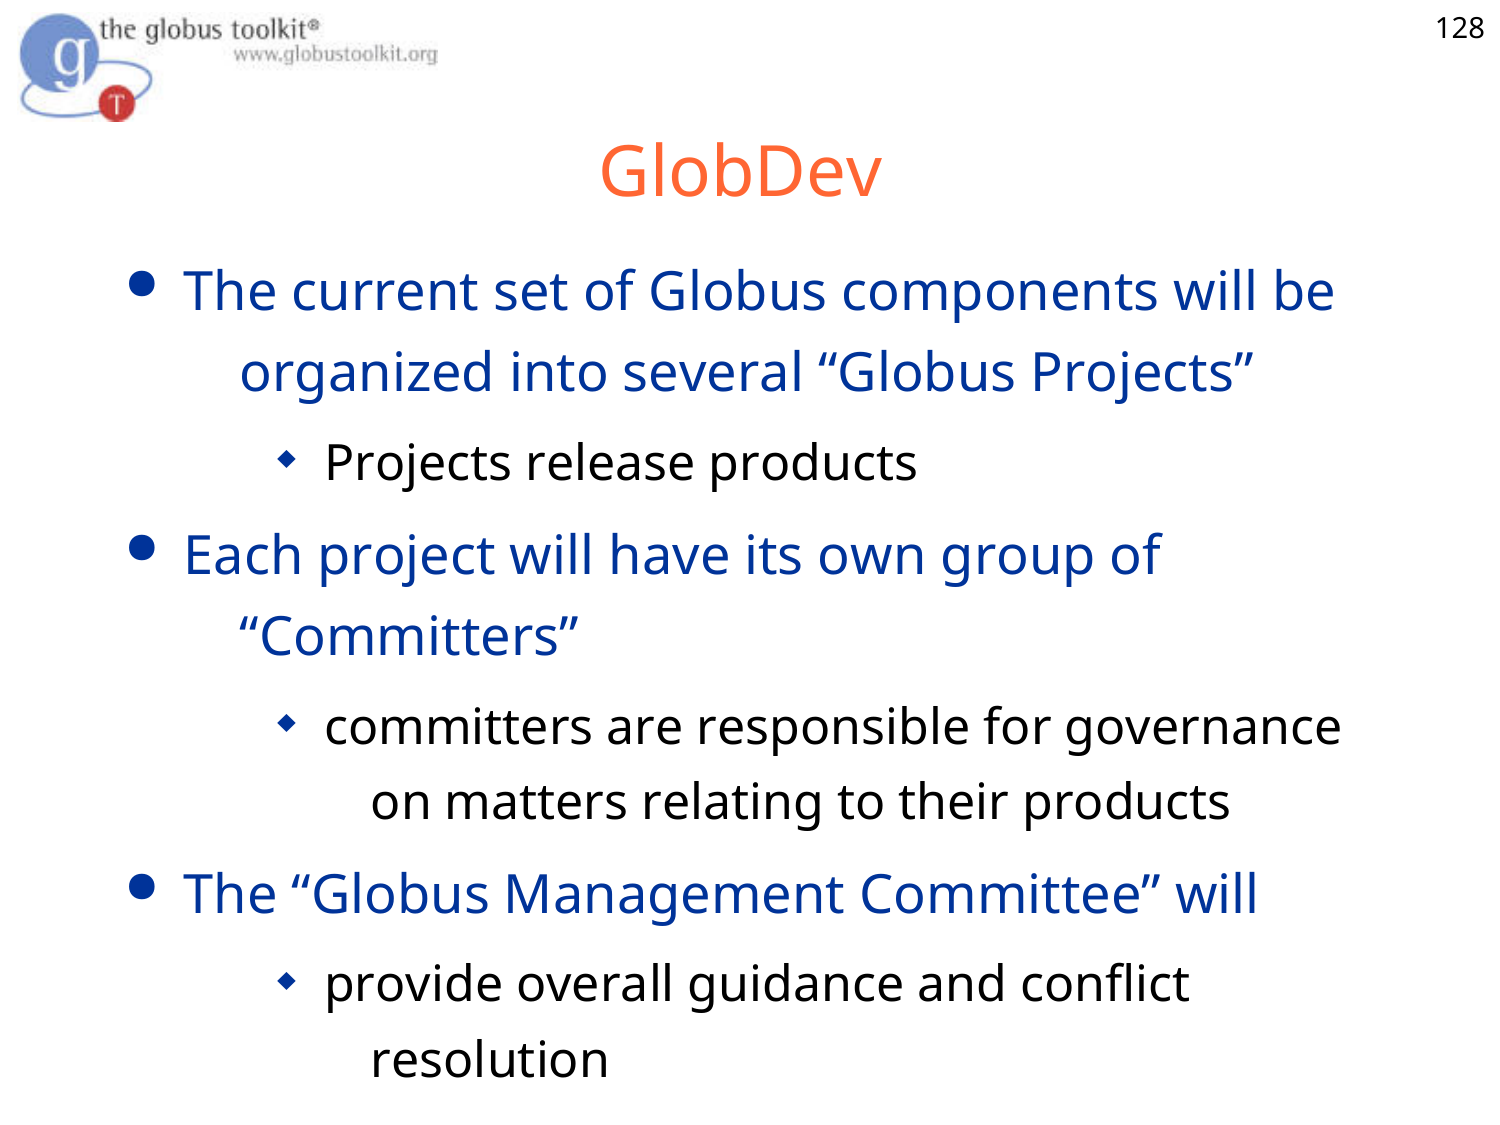

128
# GlobDev
The current set of Globus components will be organized into several “Globus Projects”
Projects release products
Each project will have its own group of “Committers”
committers are responsible for governance on matters relating to their products
The “Globus Management Committee” will
provide overall guidance and conflict resolution
approve the creation of new Globus Projects